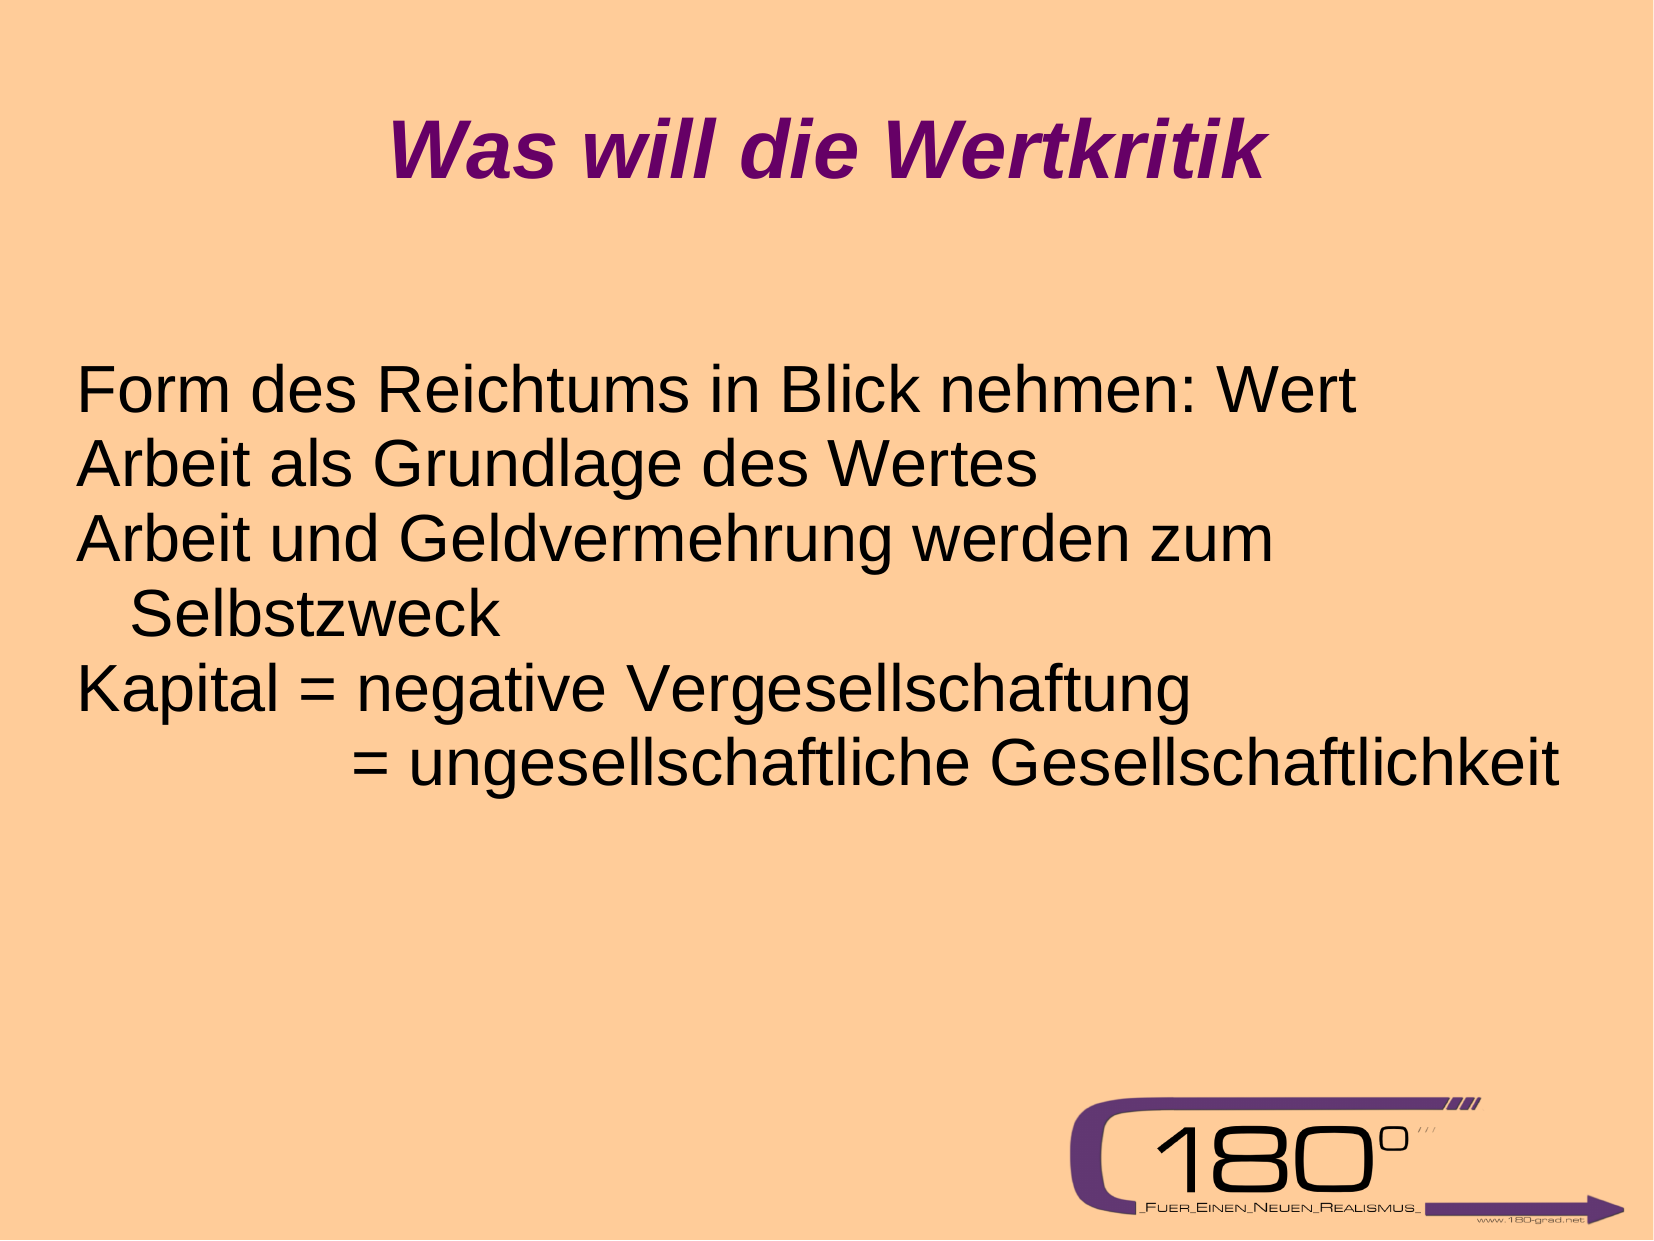

# Was will die Wertkritik
Form des Reichtums in Blick nehmen: Wert
Arbeit als Grundlage des Wertes
Arbeit und Geldvermehrung werden zum Selbstzweck
Kapital = negative Vergesellschaftung
			= ungesellschaftliche Gesellschaftlichkeit